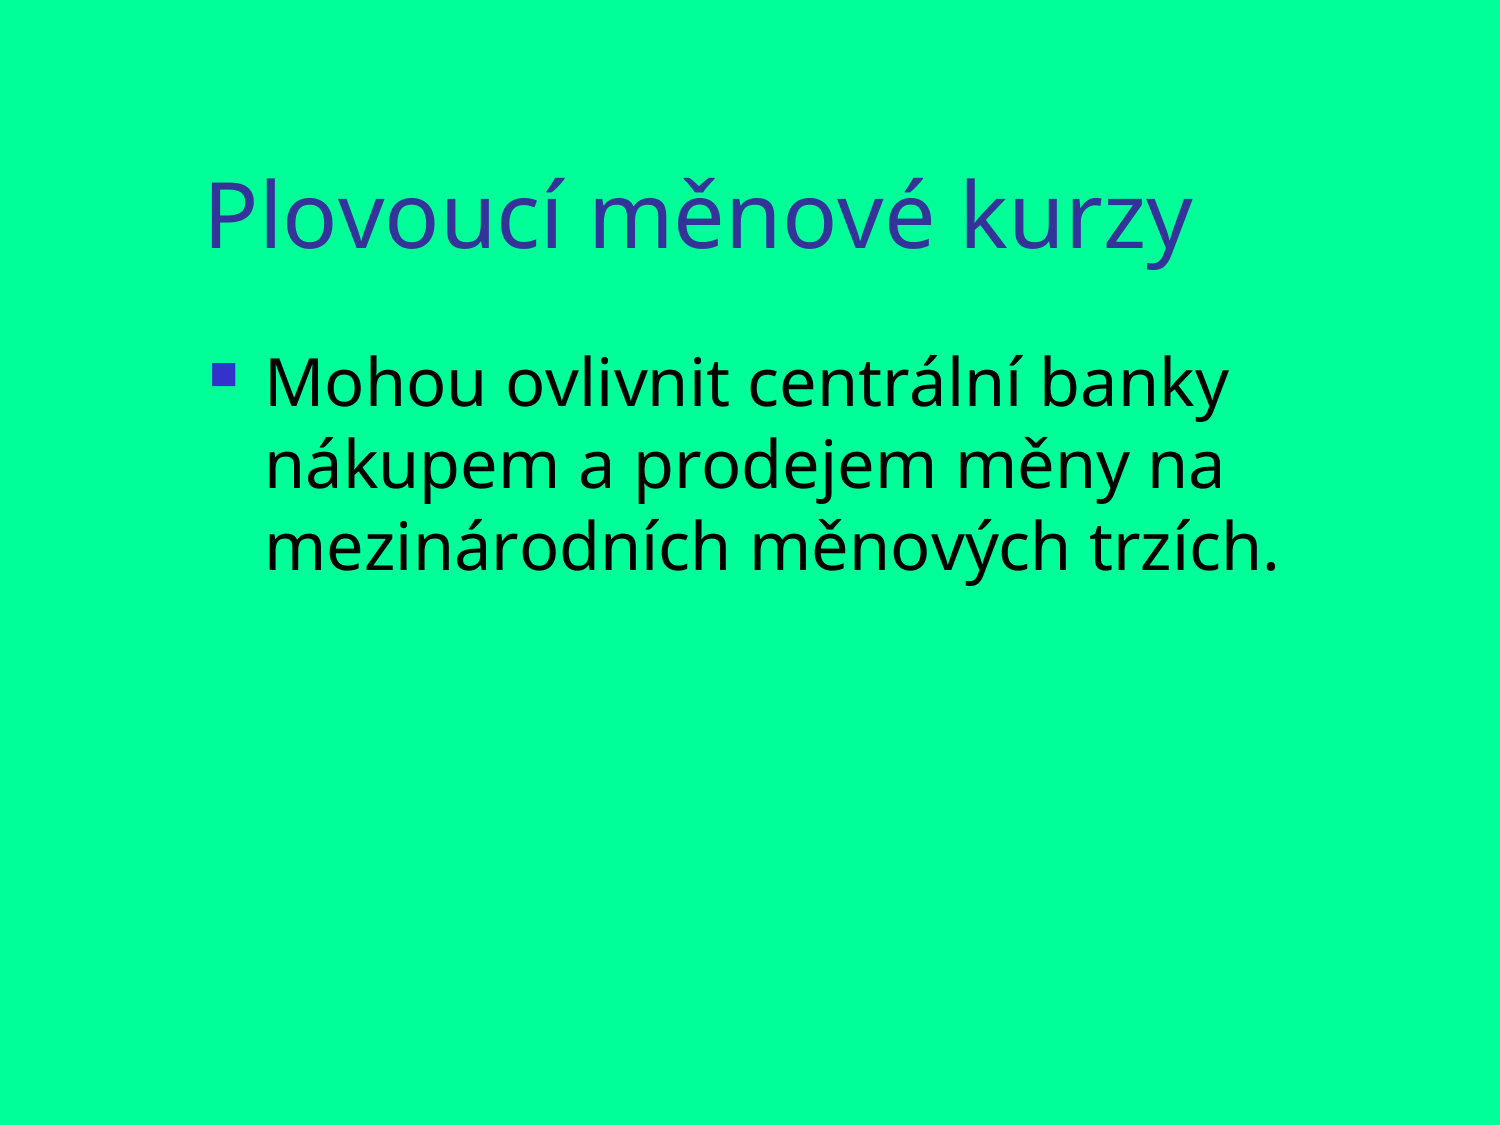

# Plovoucí měnové kurzy
Mohou ovlivnit centrální banky nákupem a prodejem měny na mezinárodních měnových trzích.